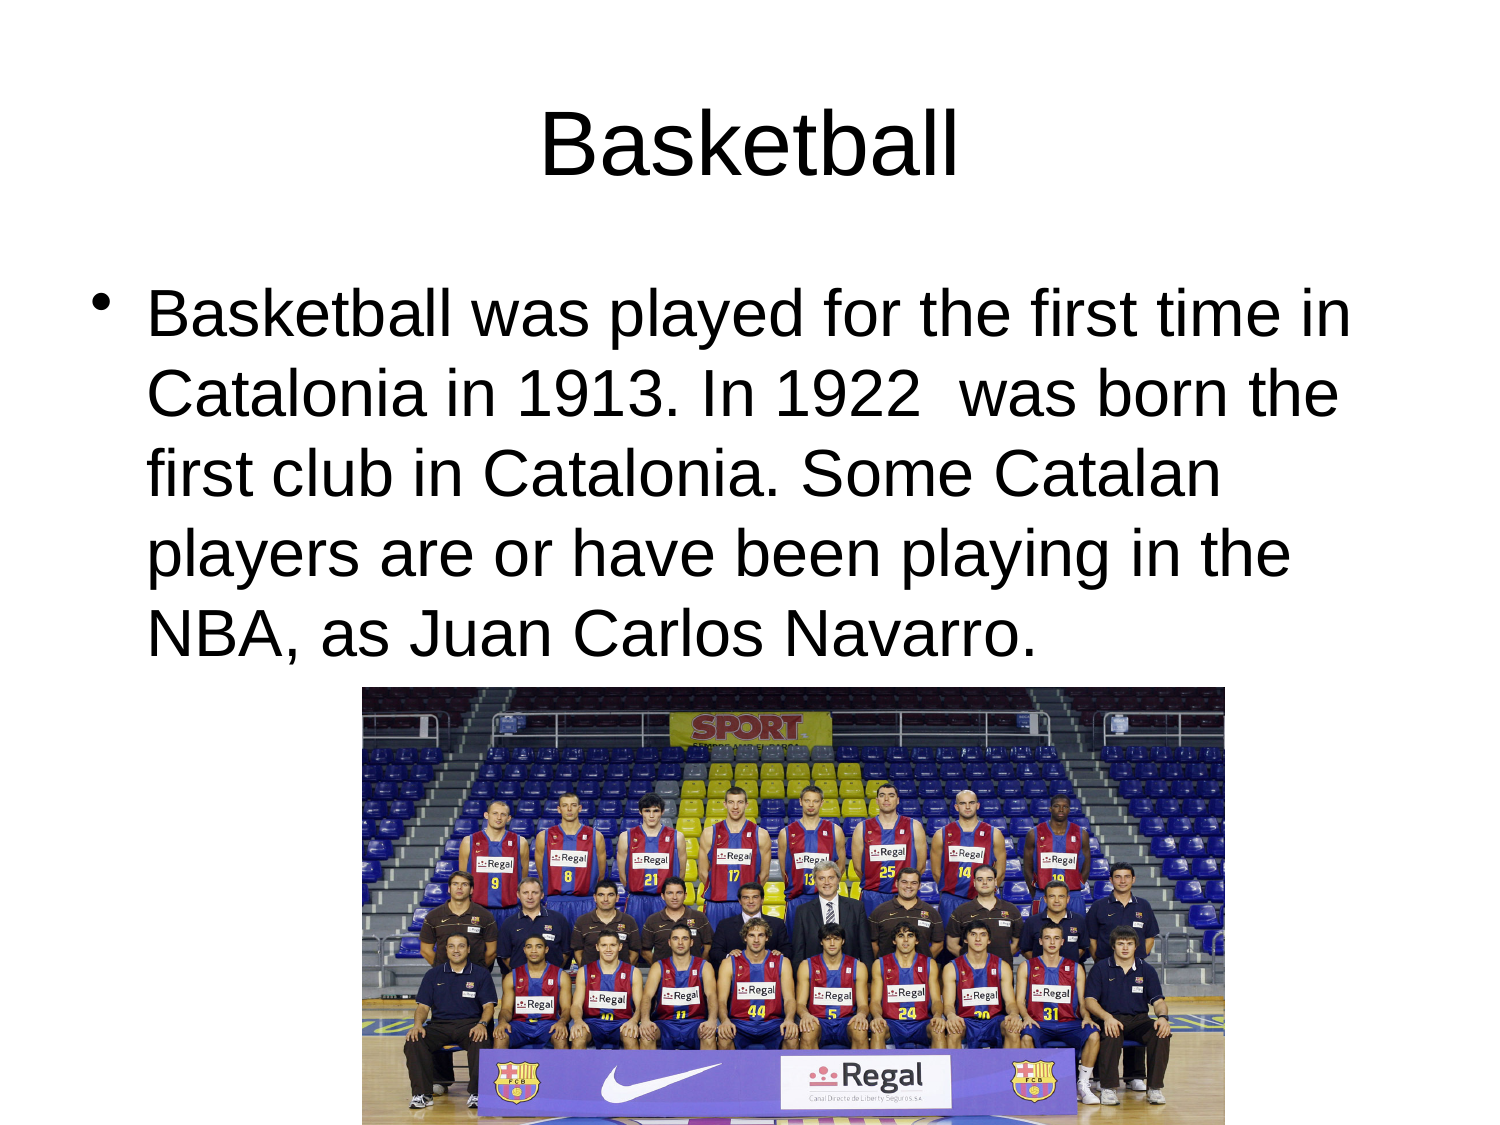

# Basketball
Basketball was played for the first time in Catalonia in 1913. In 1922 was born the first club in Catalonia. Some Catalan players are or have been playing in the NBA, as Juan Carlos Navarro.